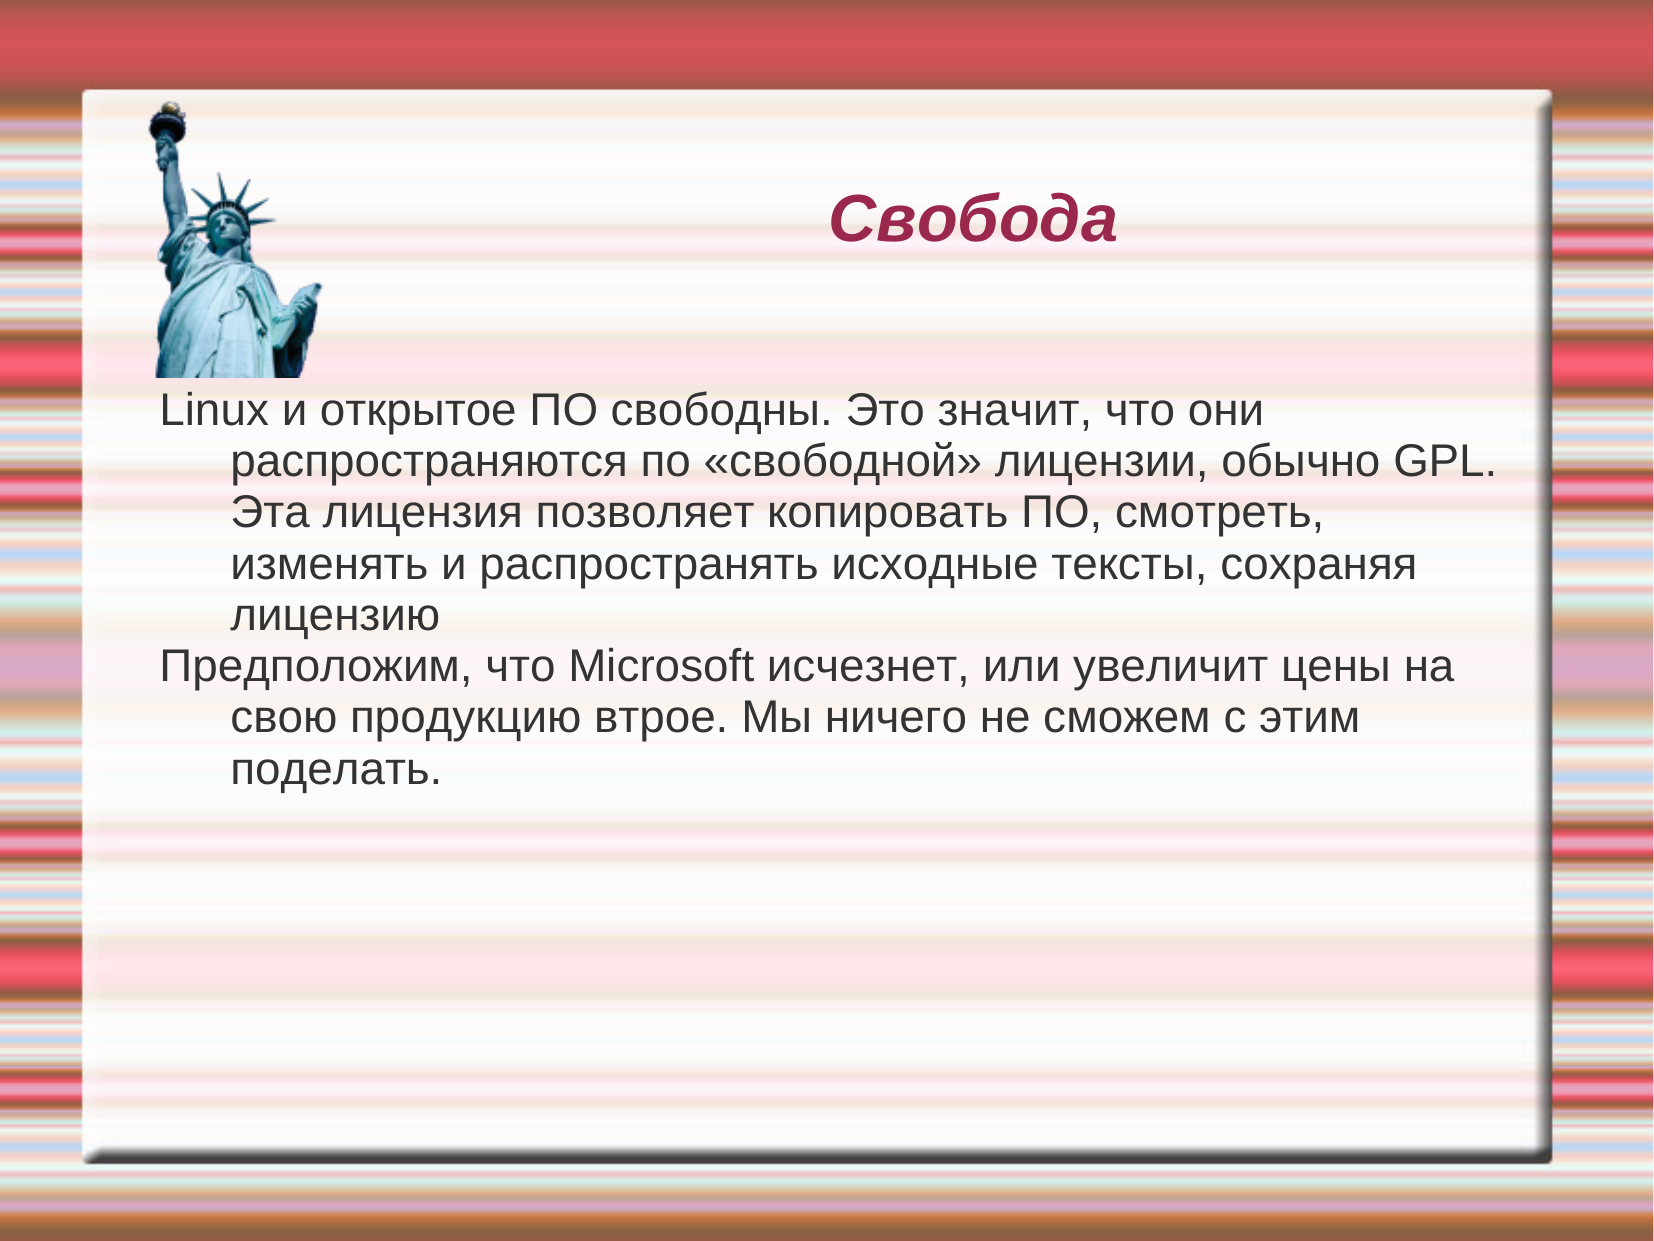

# Свобода
Linux и открытое ПО свободны. Это значит, что они распространяются по «свободной» лицензии, обычно GPL. Эта лицензия позволяет копировать ПО, смотреть, изменять и распространять исходные тексты, сохраняя лицензию
Предположим, что Microsoft исчезнет, или увеличит цены на свою продукцию втрое. Мы ничего не сможем с этим поделать.